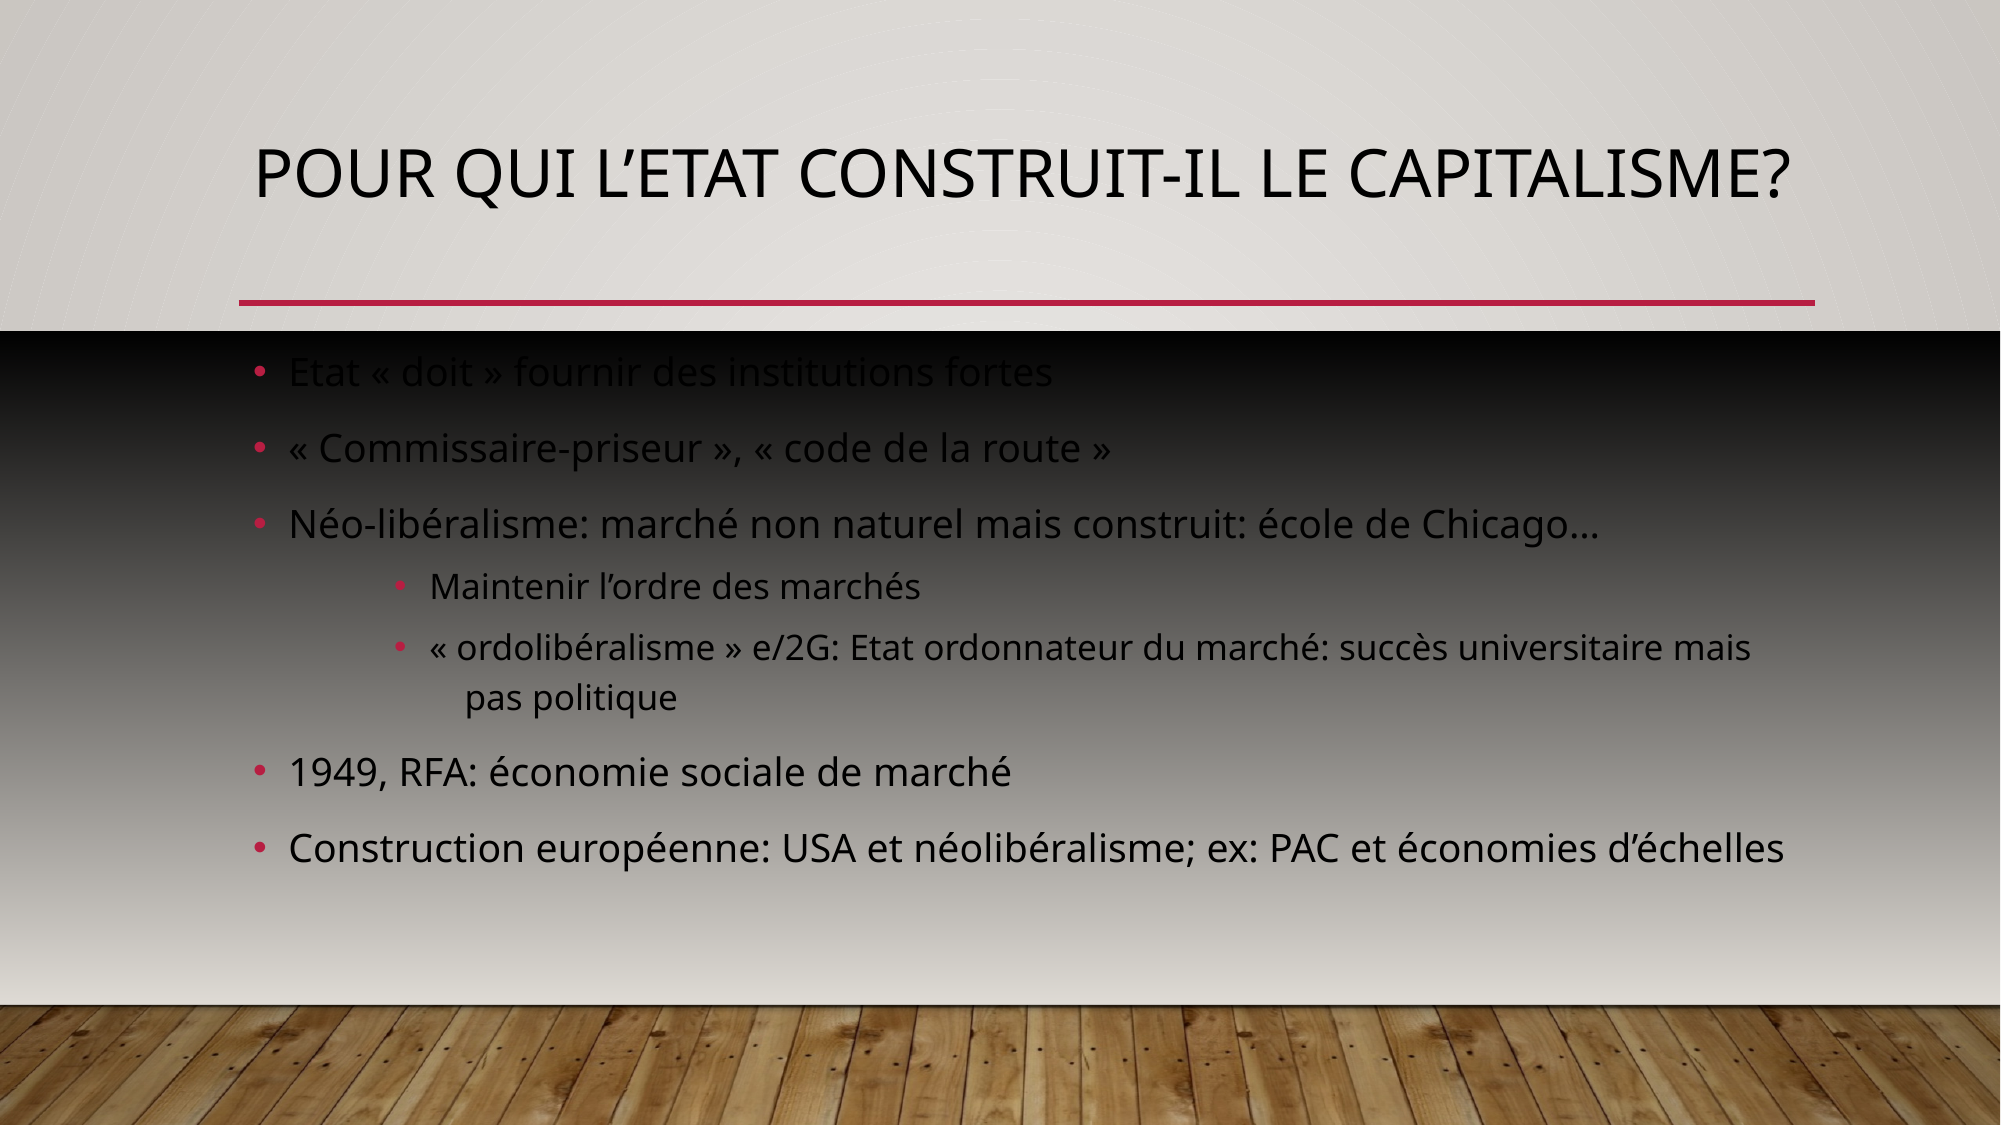

# Pour qui l’Etat construit-il le capitalisme?
Etat « doit » fournir des institutions fortes
« Commissaire-priseur », « code de la route »
Néo-libéralisme: marché non naturel mais construit: école de Chicago…
Maintenir l’ordre des marchés
« ordolibéralisme » e/2G: Etat ordonnateur du marché: succès universitaire mais pas politique
1949, RFA: économie sociale de marché
Construction européenne: USA et néolibéralisme; ex: PAC et économies d’échelles